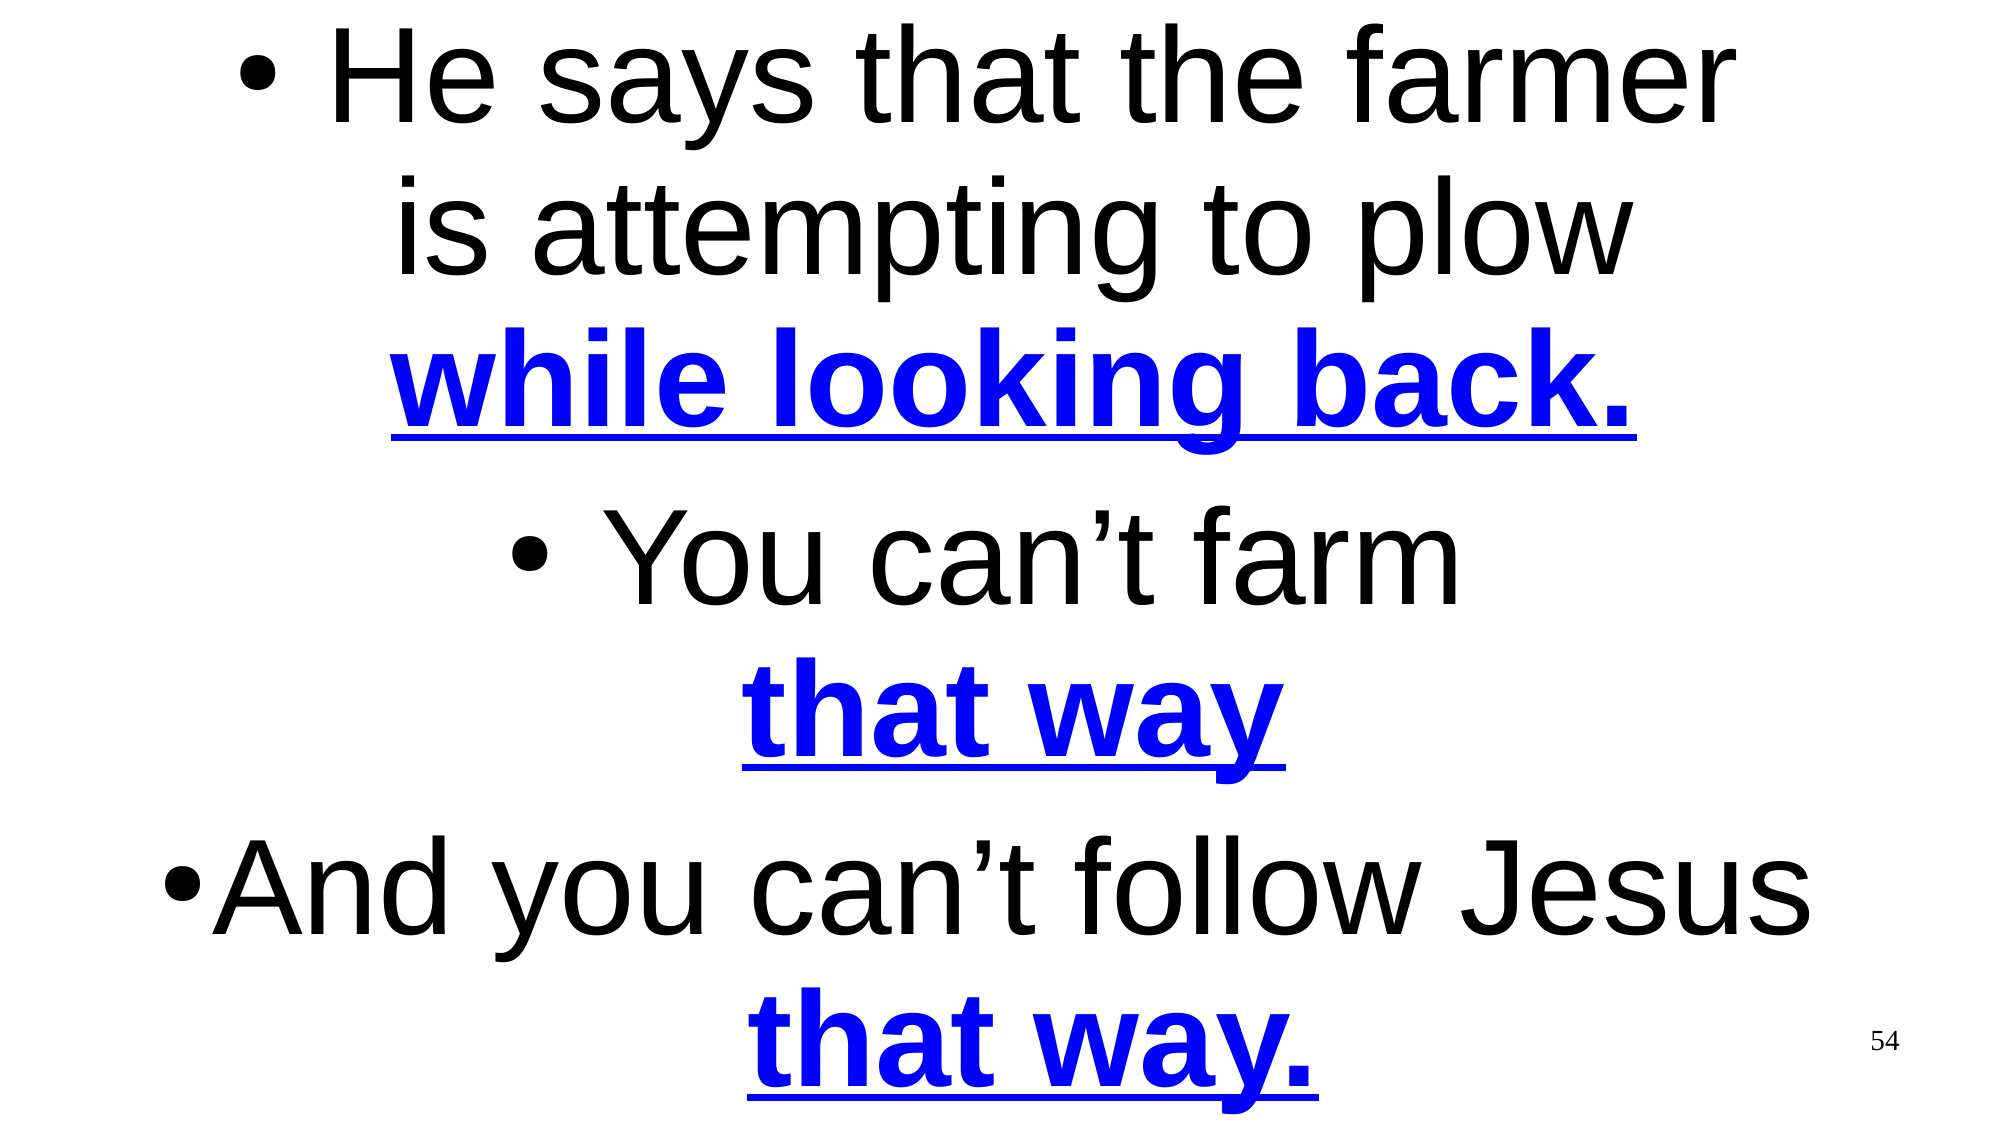

# He says that the farmer is attempting to plow while looking back.
 You can’t farm
that way
And you can’t follow Jesus
that way.
54